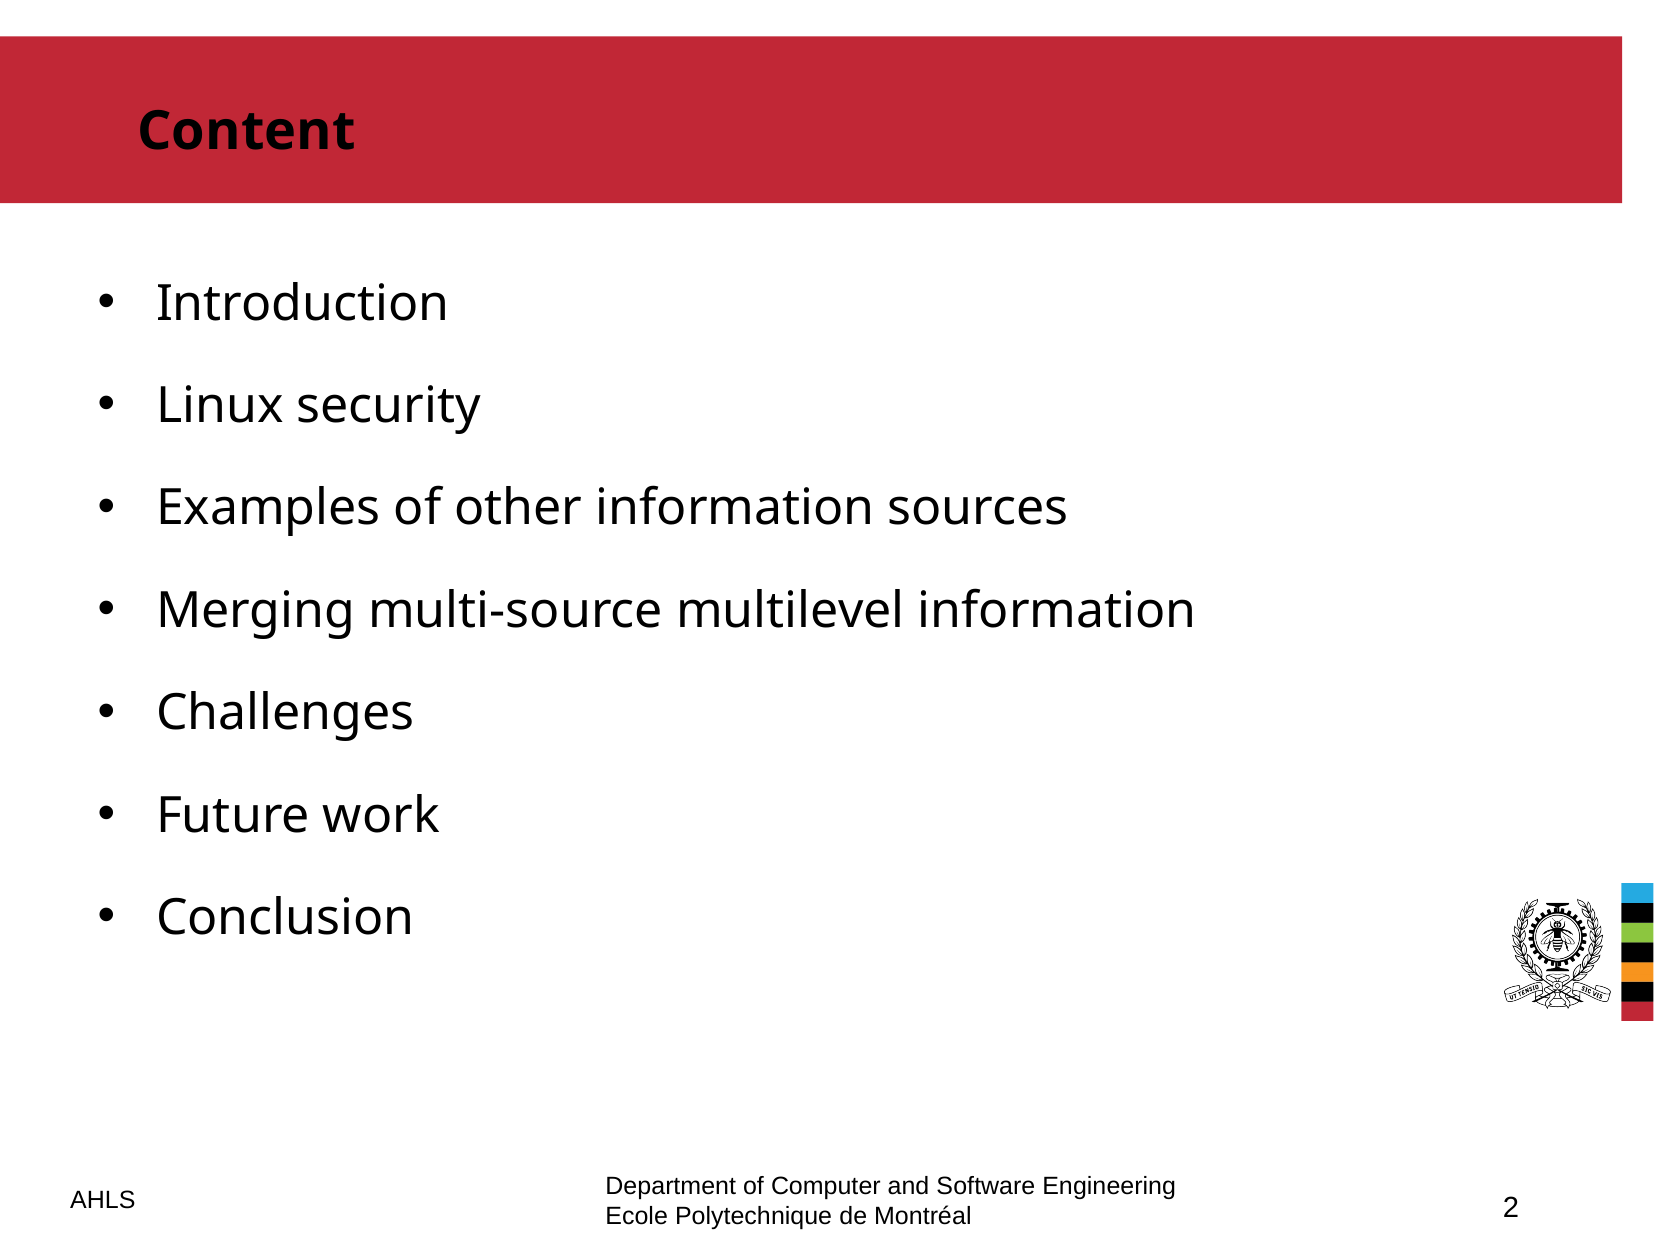

# Content
Introduction
Linux security
Examples of other information sources
Merging multi-source multilevel information
Challenges
Future work
Conclusion